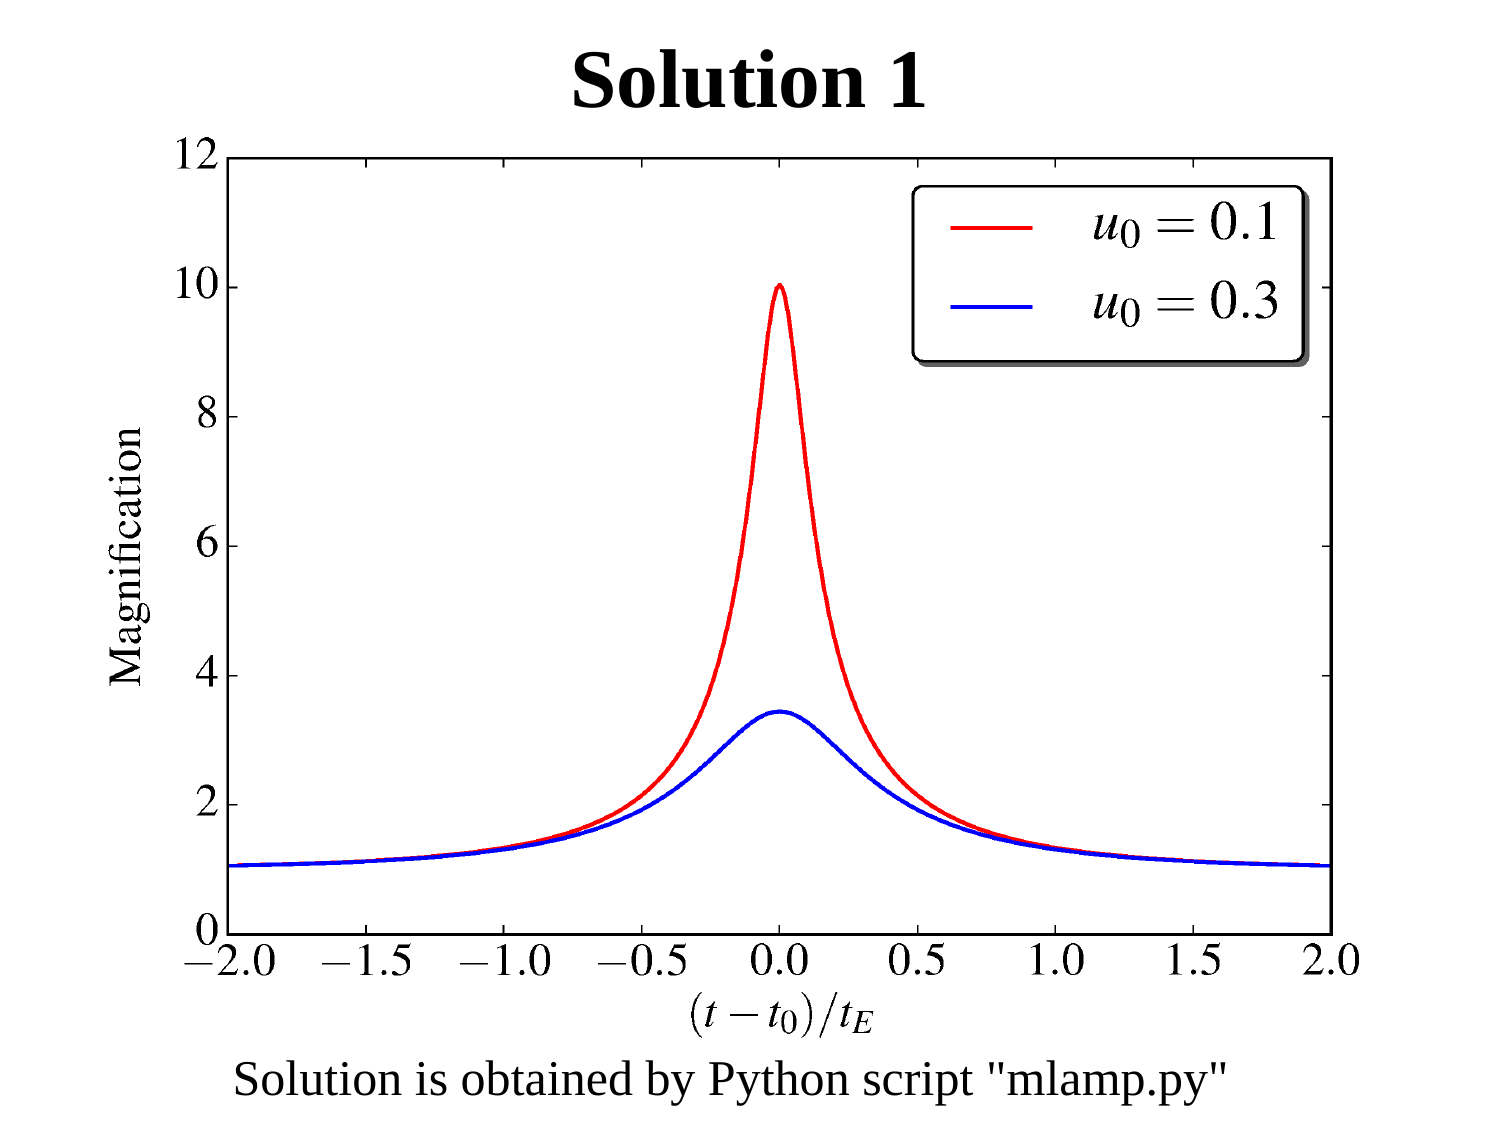

Solution 1
# Solution is obtained by Python script "mlamp.py"